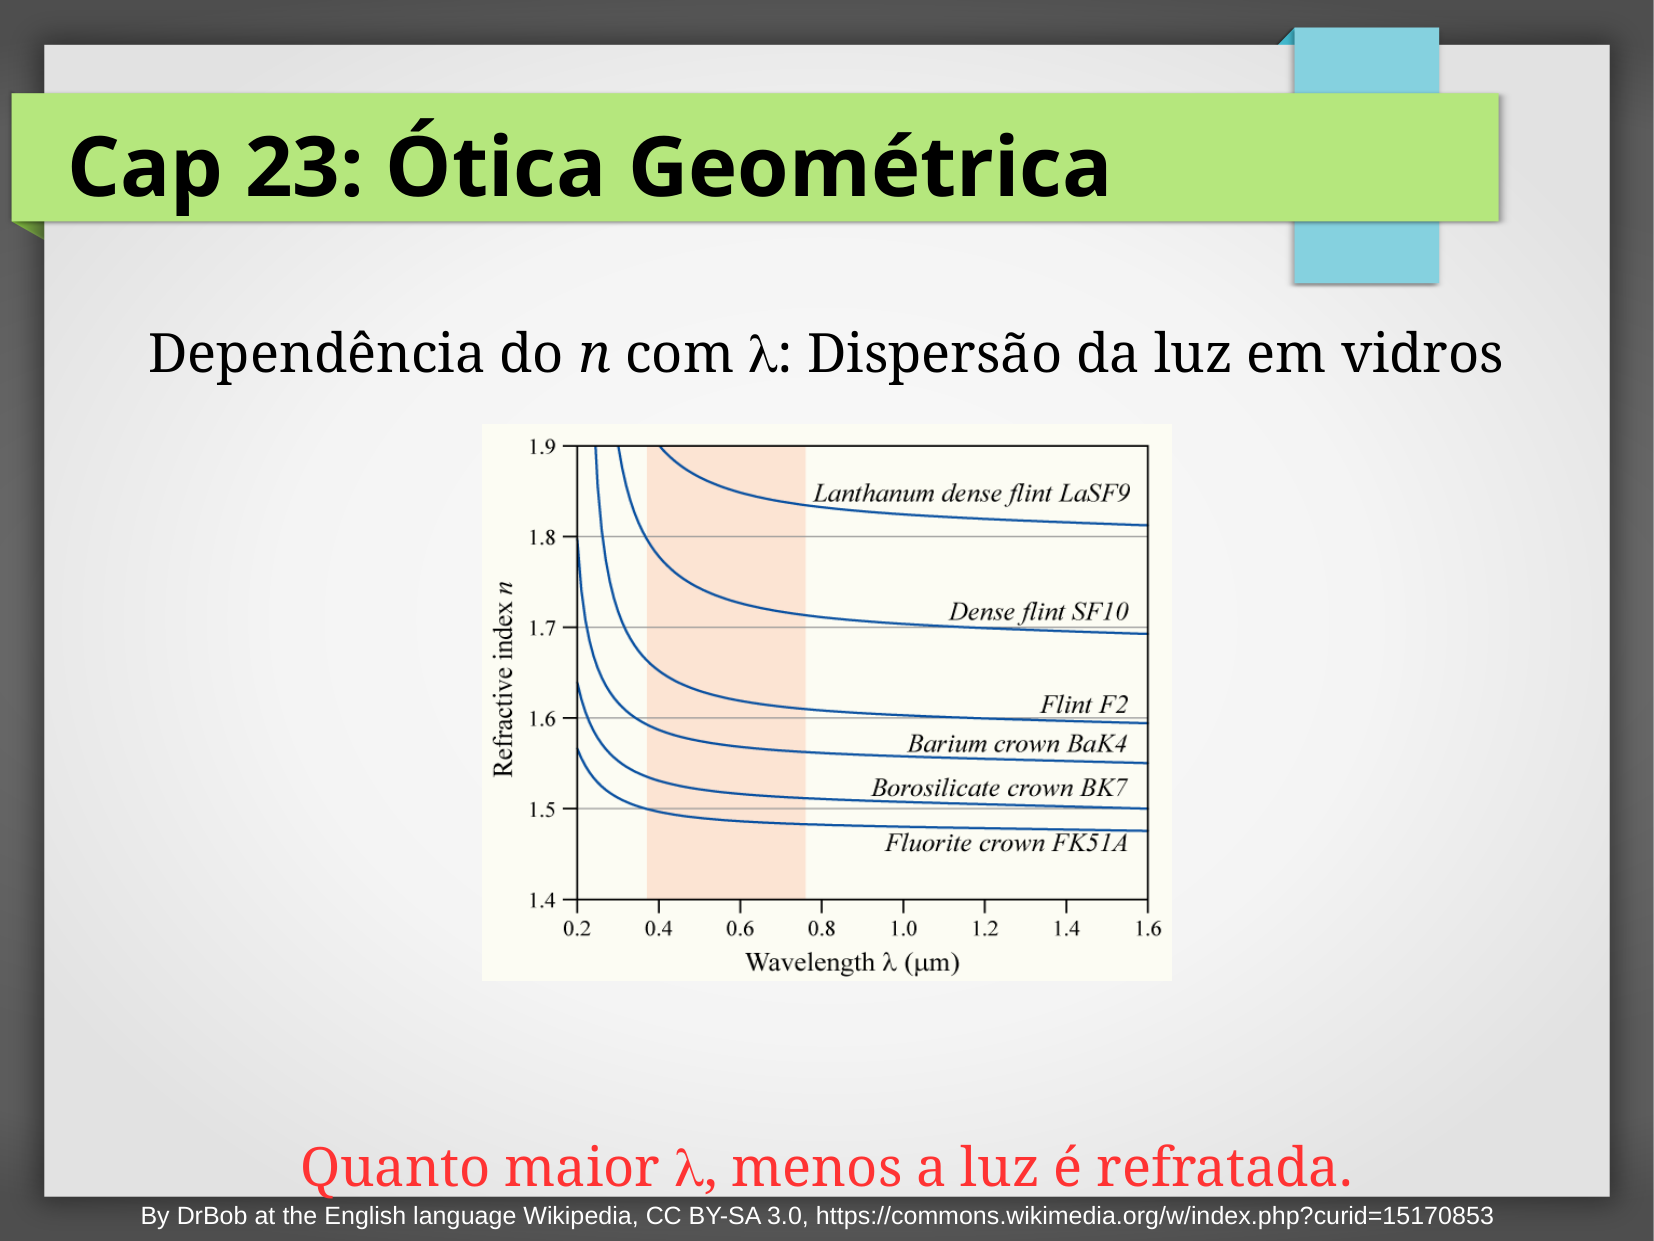

Cap 23: Ótica Geométrica
Dependência do n com l: Dispersão da luz em vidros
Quanto maior l, menos a luz é refratada.
By DrBob at the English language Wikipedia, CC BY-SA 3.0, https://commons.wikimedia.org/w/index.php?curid=15170853